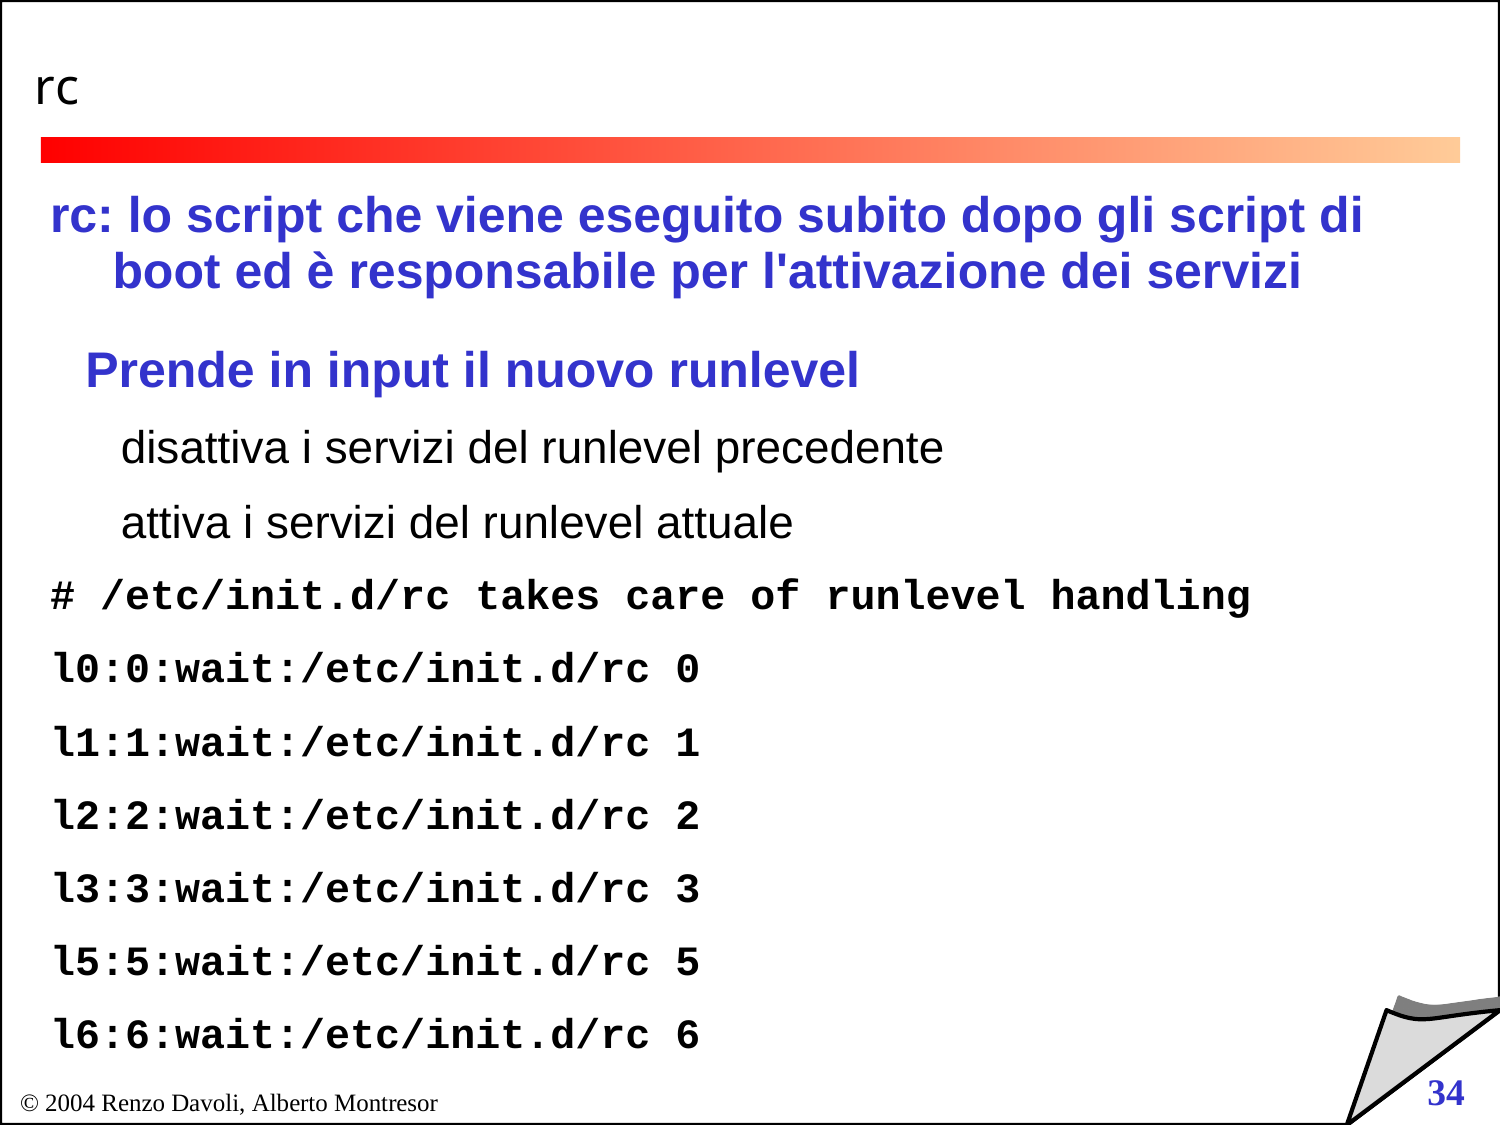

# rc
rc: lo script che viene eseguito subito dopo gli script di boot ed è responsabile per l'attivazione dei servizi
Prende in input il nuovo runlevel
disattiva i servizi del runlevel precedente
attiva i servizi del runlevel attuale
# /etc/init.d/rc takes care of runlevel handling
l0:0:wait:/etc/init.d/rc 0
l1:1:wait:/etc/init.d/rc 1
l2:2:wait:/etc/init.d/rc 2
l3:3:wait:/etc/init.d/rc 3
l5:5:wait:/etc/init.d/rc 5
l6:6:wait:/etc/init.d/rc 6